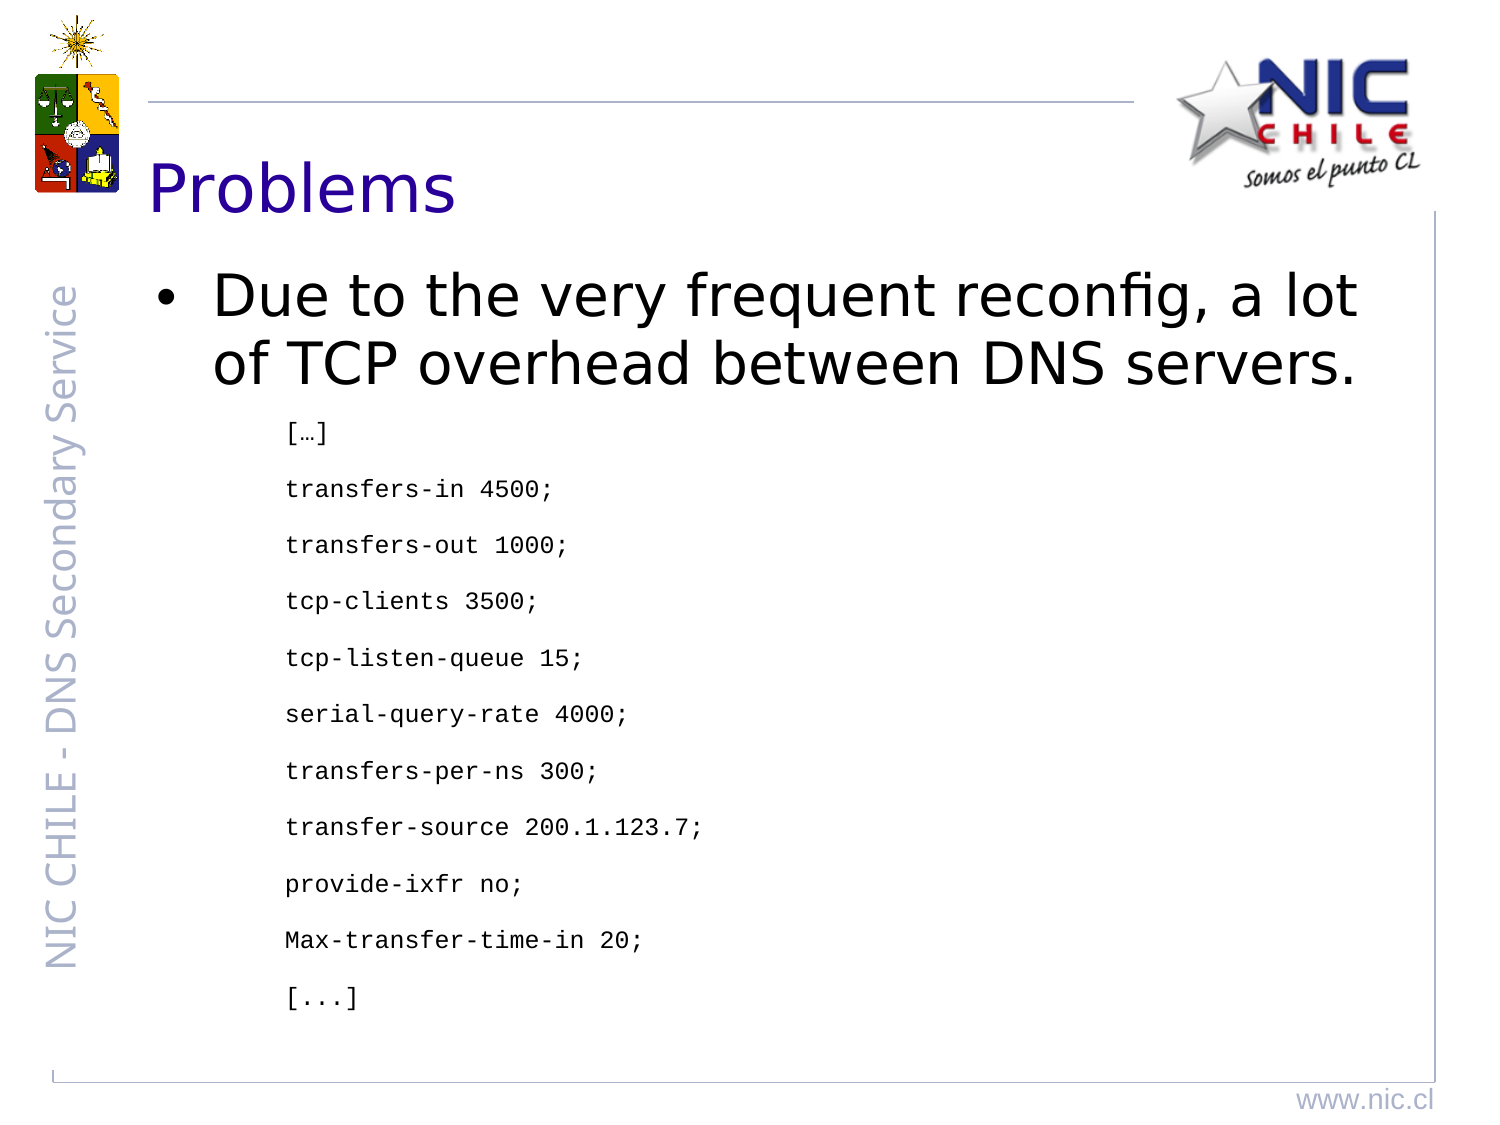

# Problems
Due to the very frequent reconfig, a lot of TCP overhead between DNS servers.
 […]
 transfers-in 4500;
 transfers-out 1000;
 tcp-clients 3500;
 tcp-listen-queue 15;
 serial-query-rate 4000;
 transfers-per-ns 300;
 transfer-source 200.1.123.7;
 provide-ixfr no;
 Max-transfer-time-in 20;
 [...]